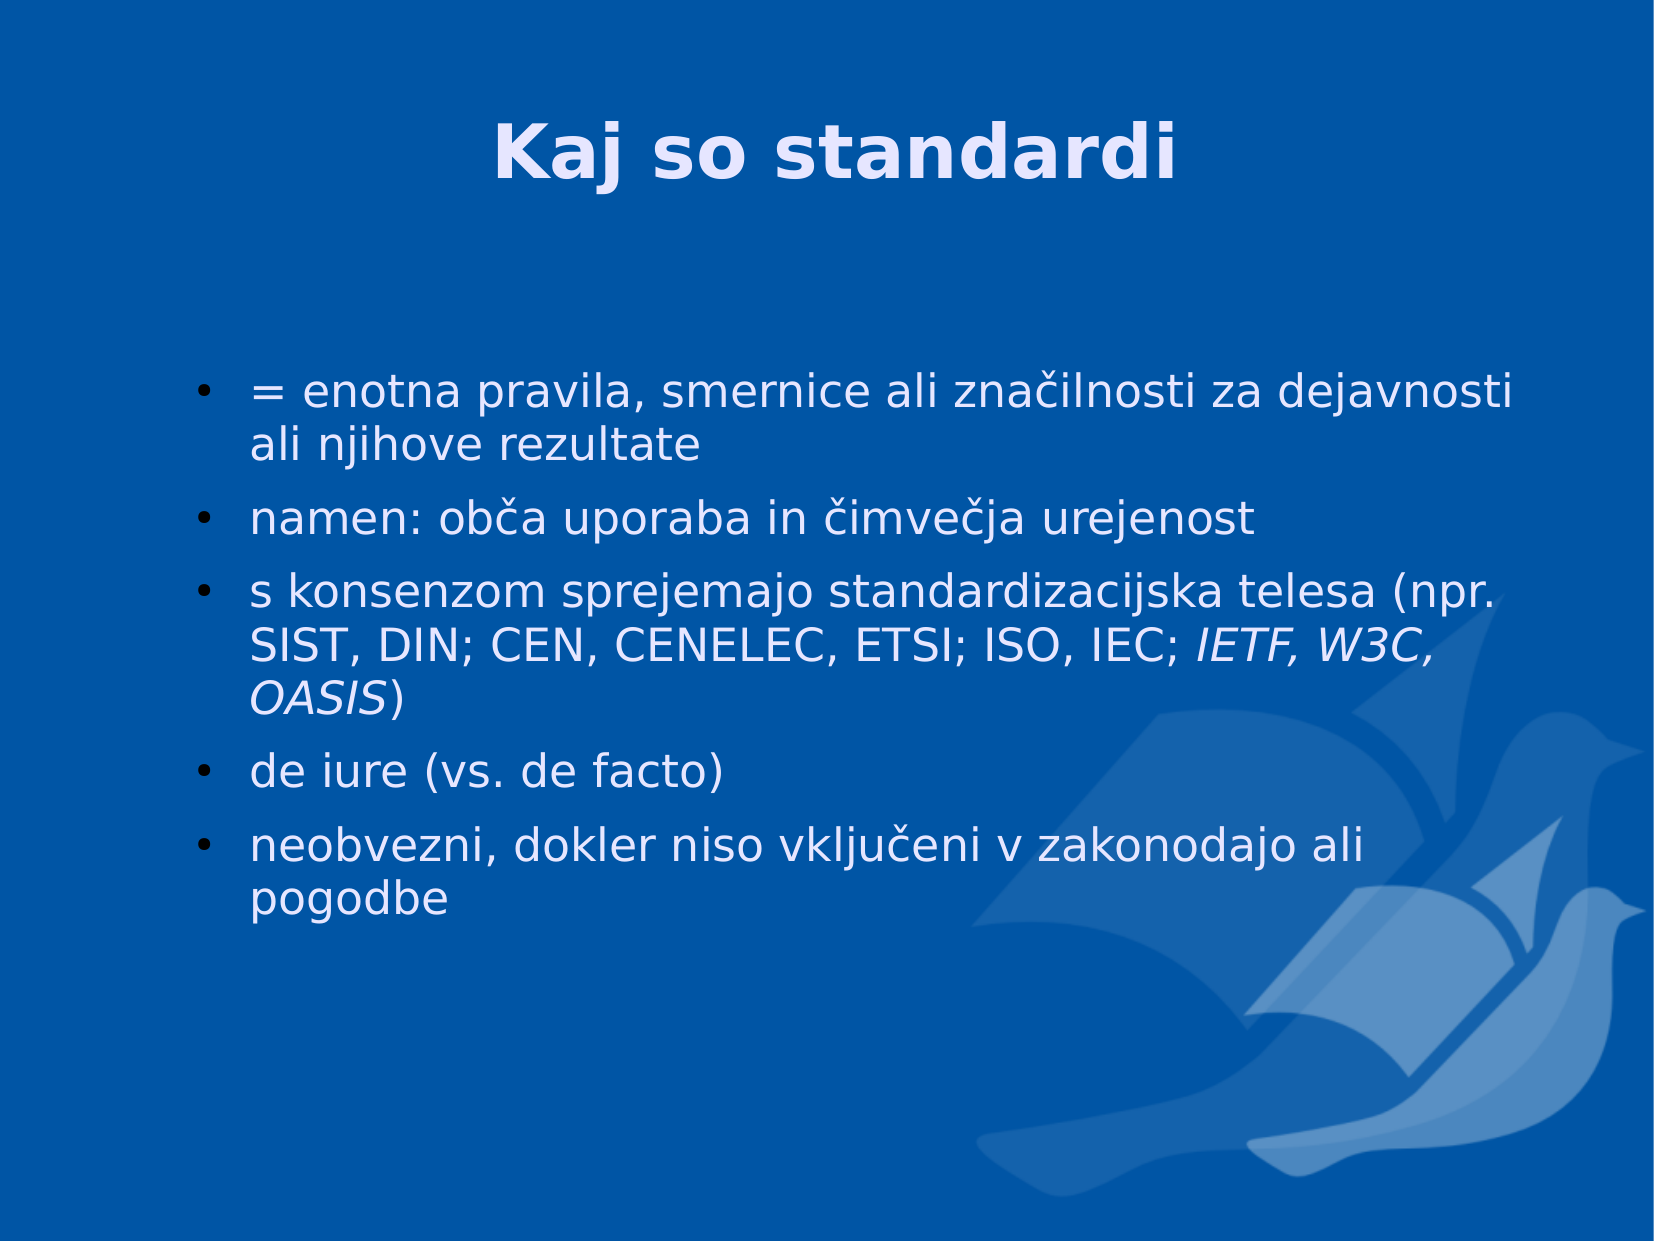

# Kaj so standardi
= enotna pravila, smernice ali značilnosti za dejavnosti ali njihove rezultate
namen: obča uporaba in čimvečja urejenost
s konsenzom sprejemajo standardizacijska telesa (npr. SIST, DIN; CEN, CENELEC, ETSI; ISO, IEC; IETF, W3C, OASIS)
de iure (vs. de facto)
neobvezni, dokler niso vključeni v zakonodajo ali pogodbe